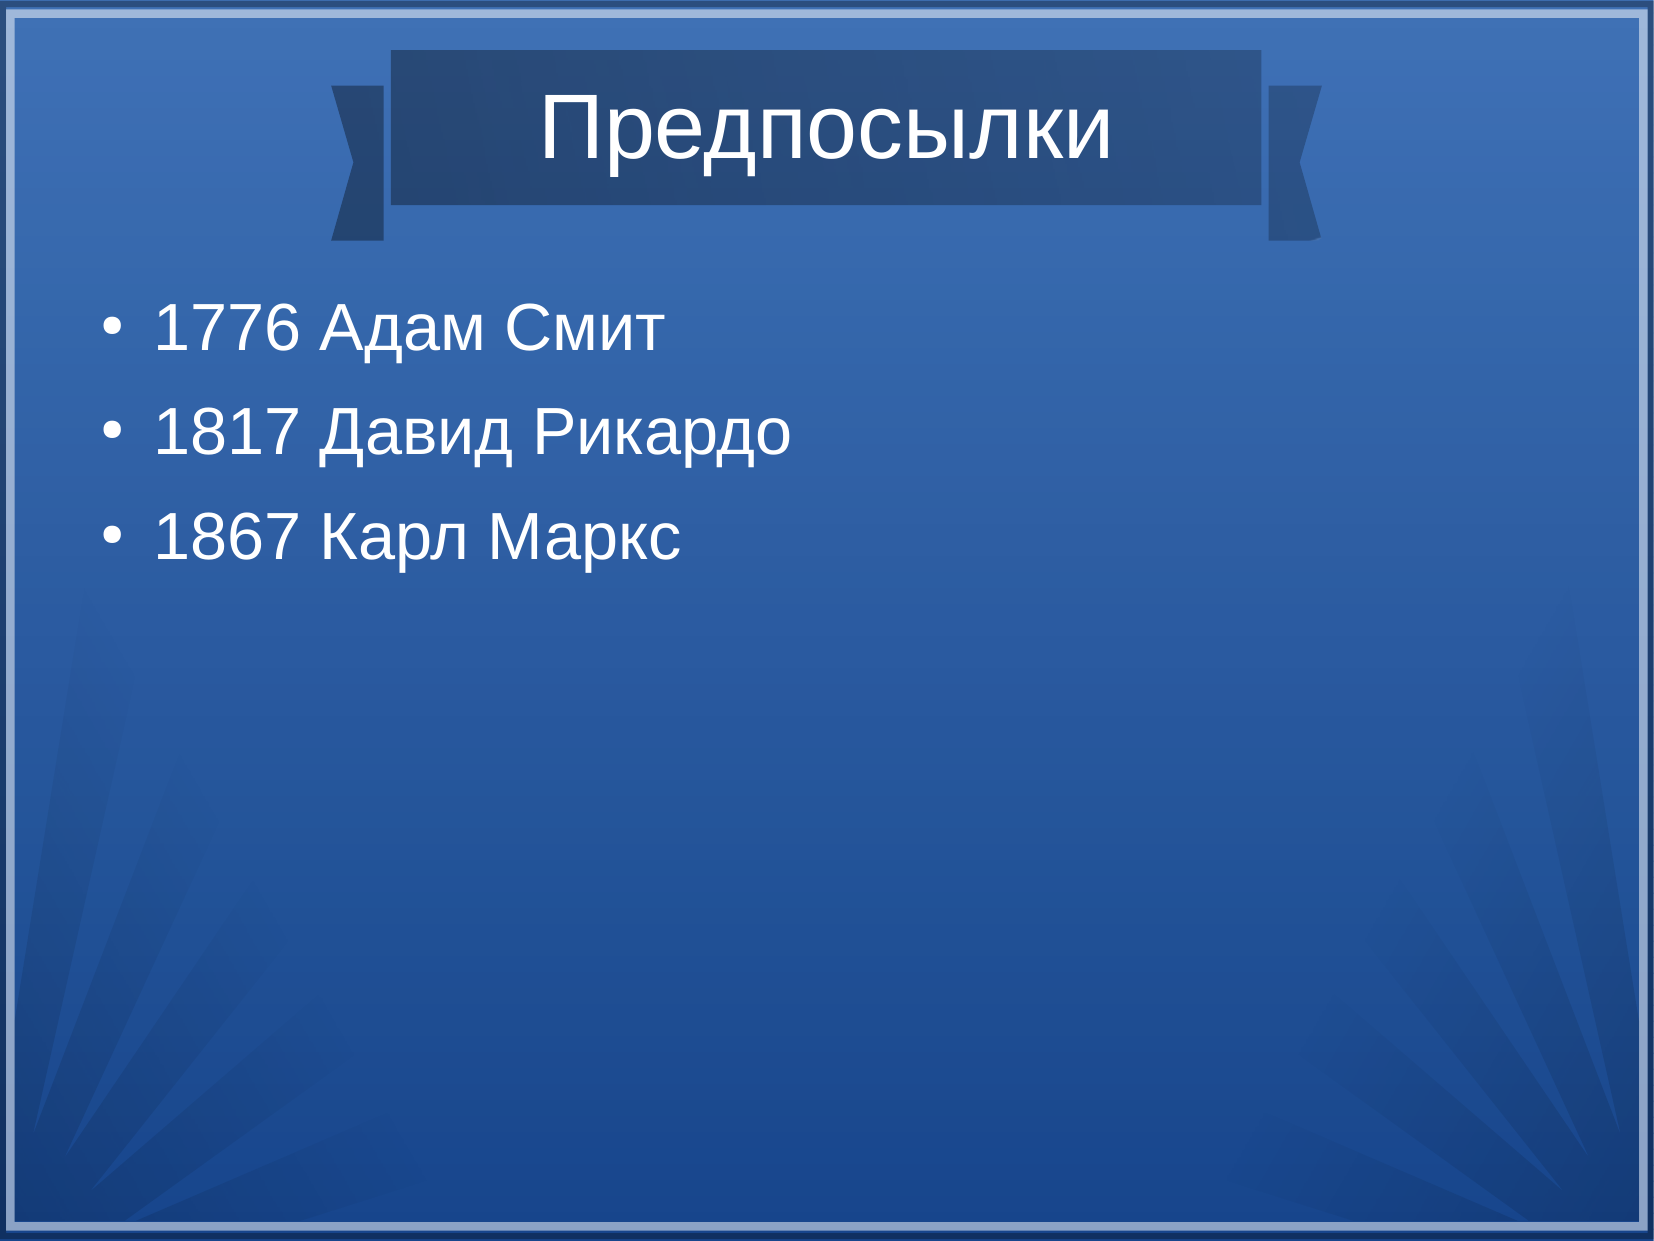

# Предпосылки
1776 Адам Смит
1817 Давид Рикардо
1867 Карл Маркс